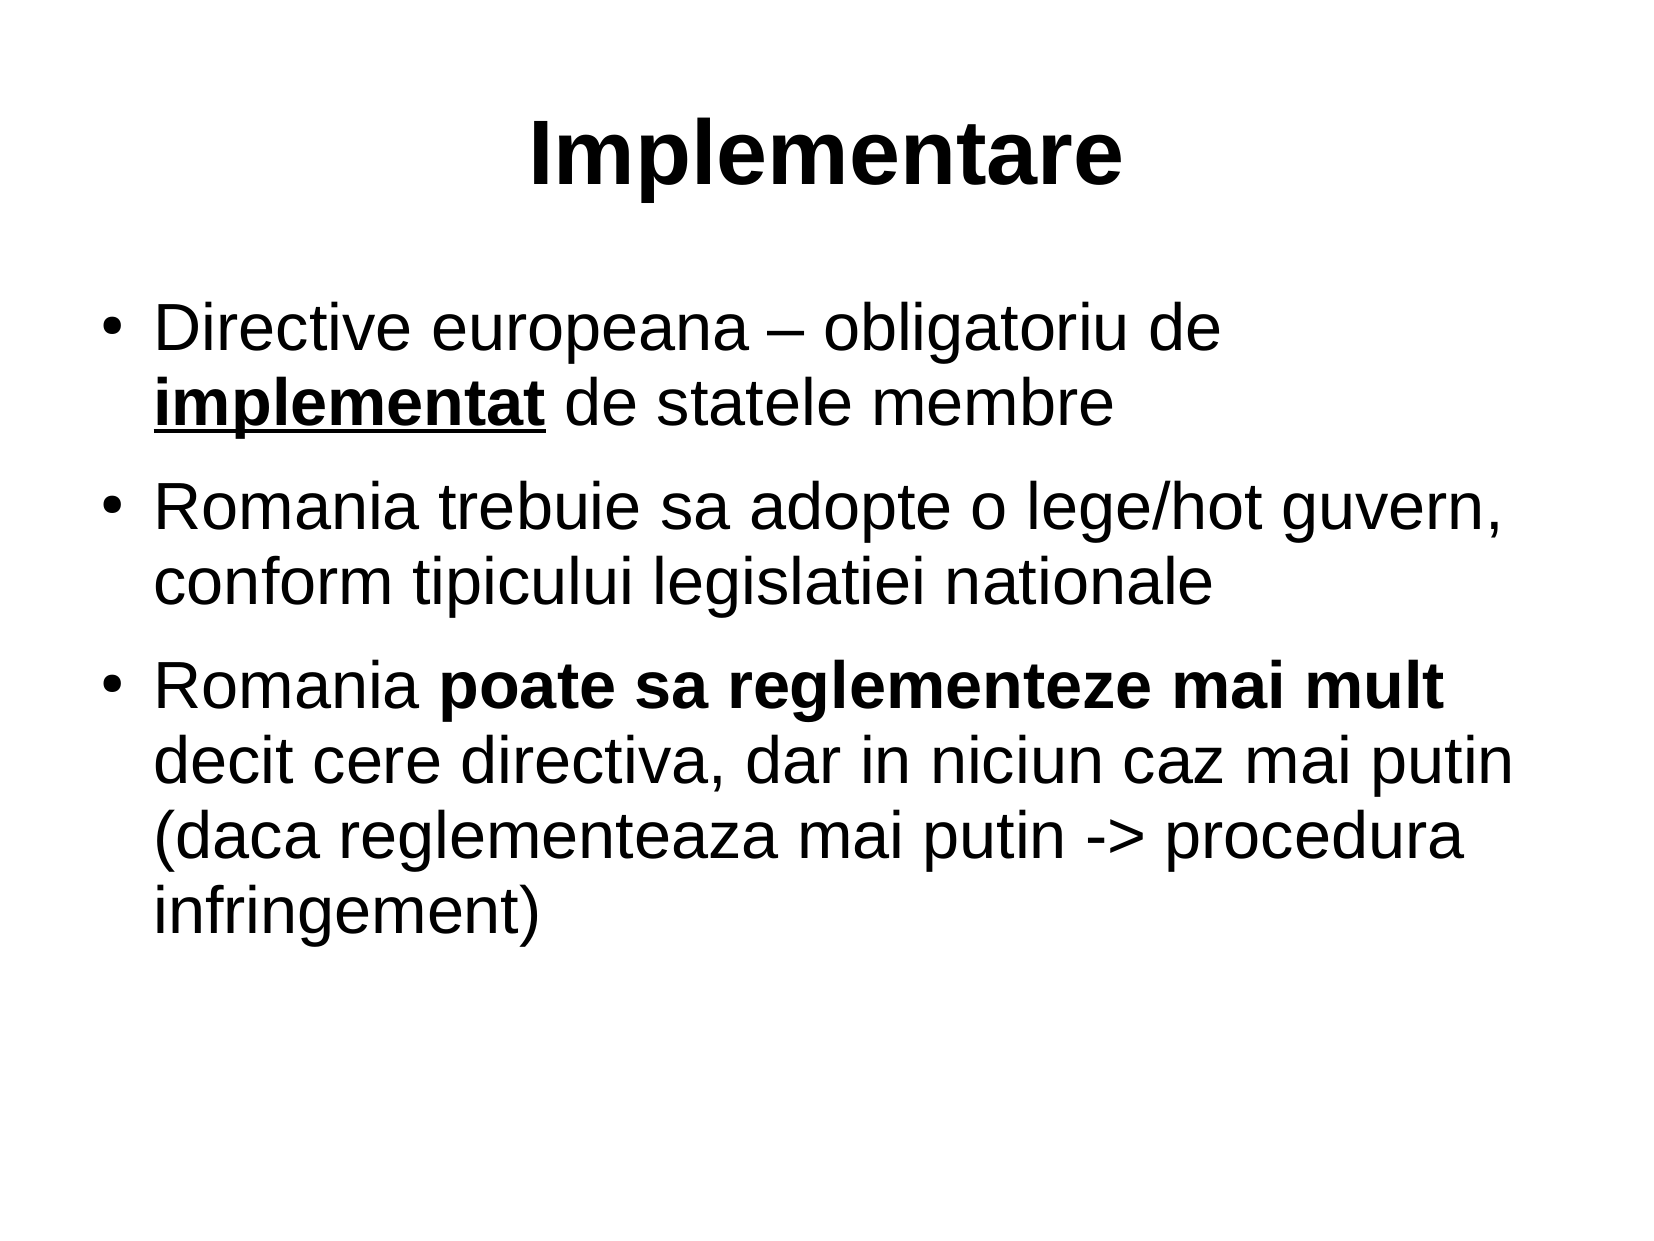

# Implementare
Directive europeana – obligatoriu de implementat de statele membre
Romania trebuie sa adopte o lege/hot guvern, conform tipicului legislatiei nationale
Romania poate sa reglementeze mai mult decit cere directiva, dar in niciun caz mai putin (daca reglementeaza mai putin -> procedura infringement)